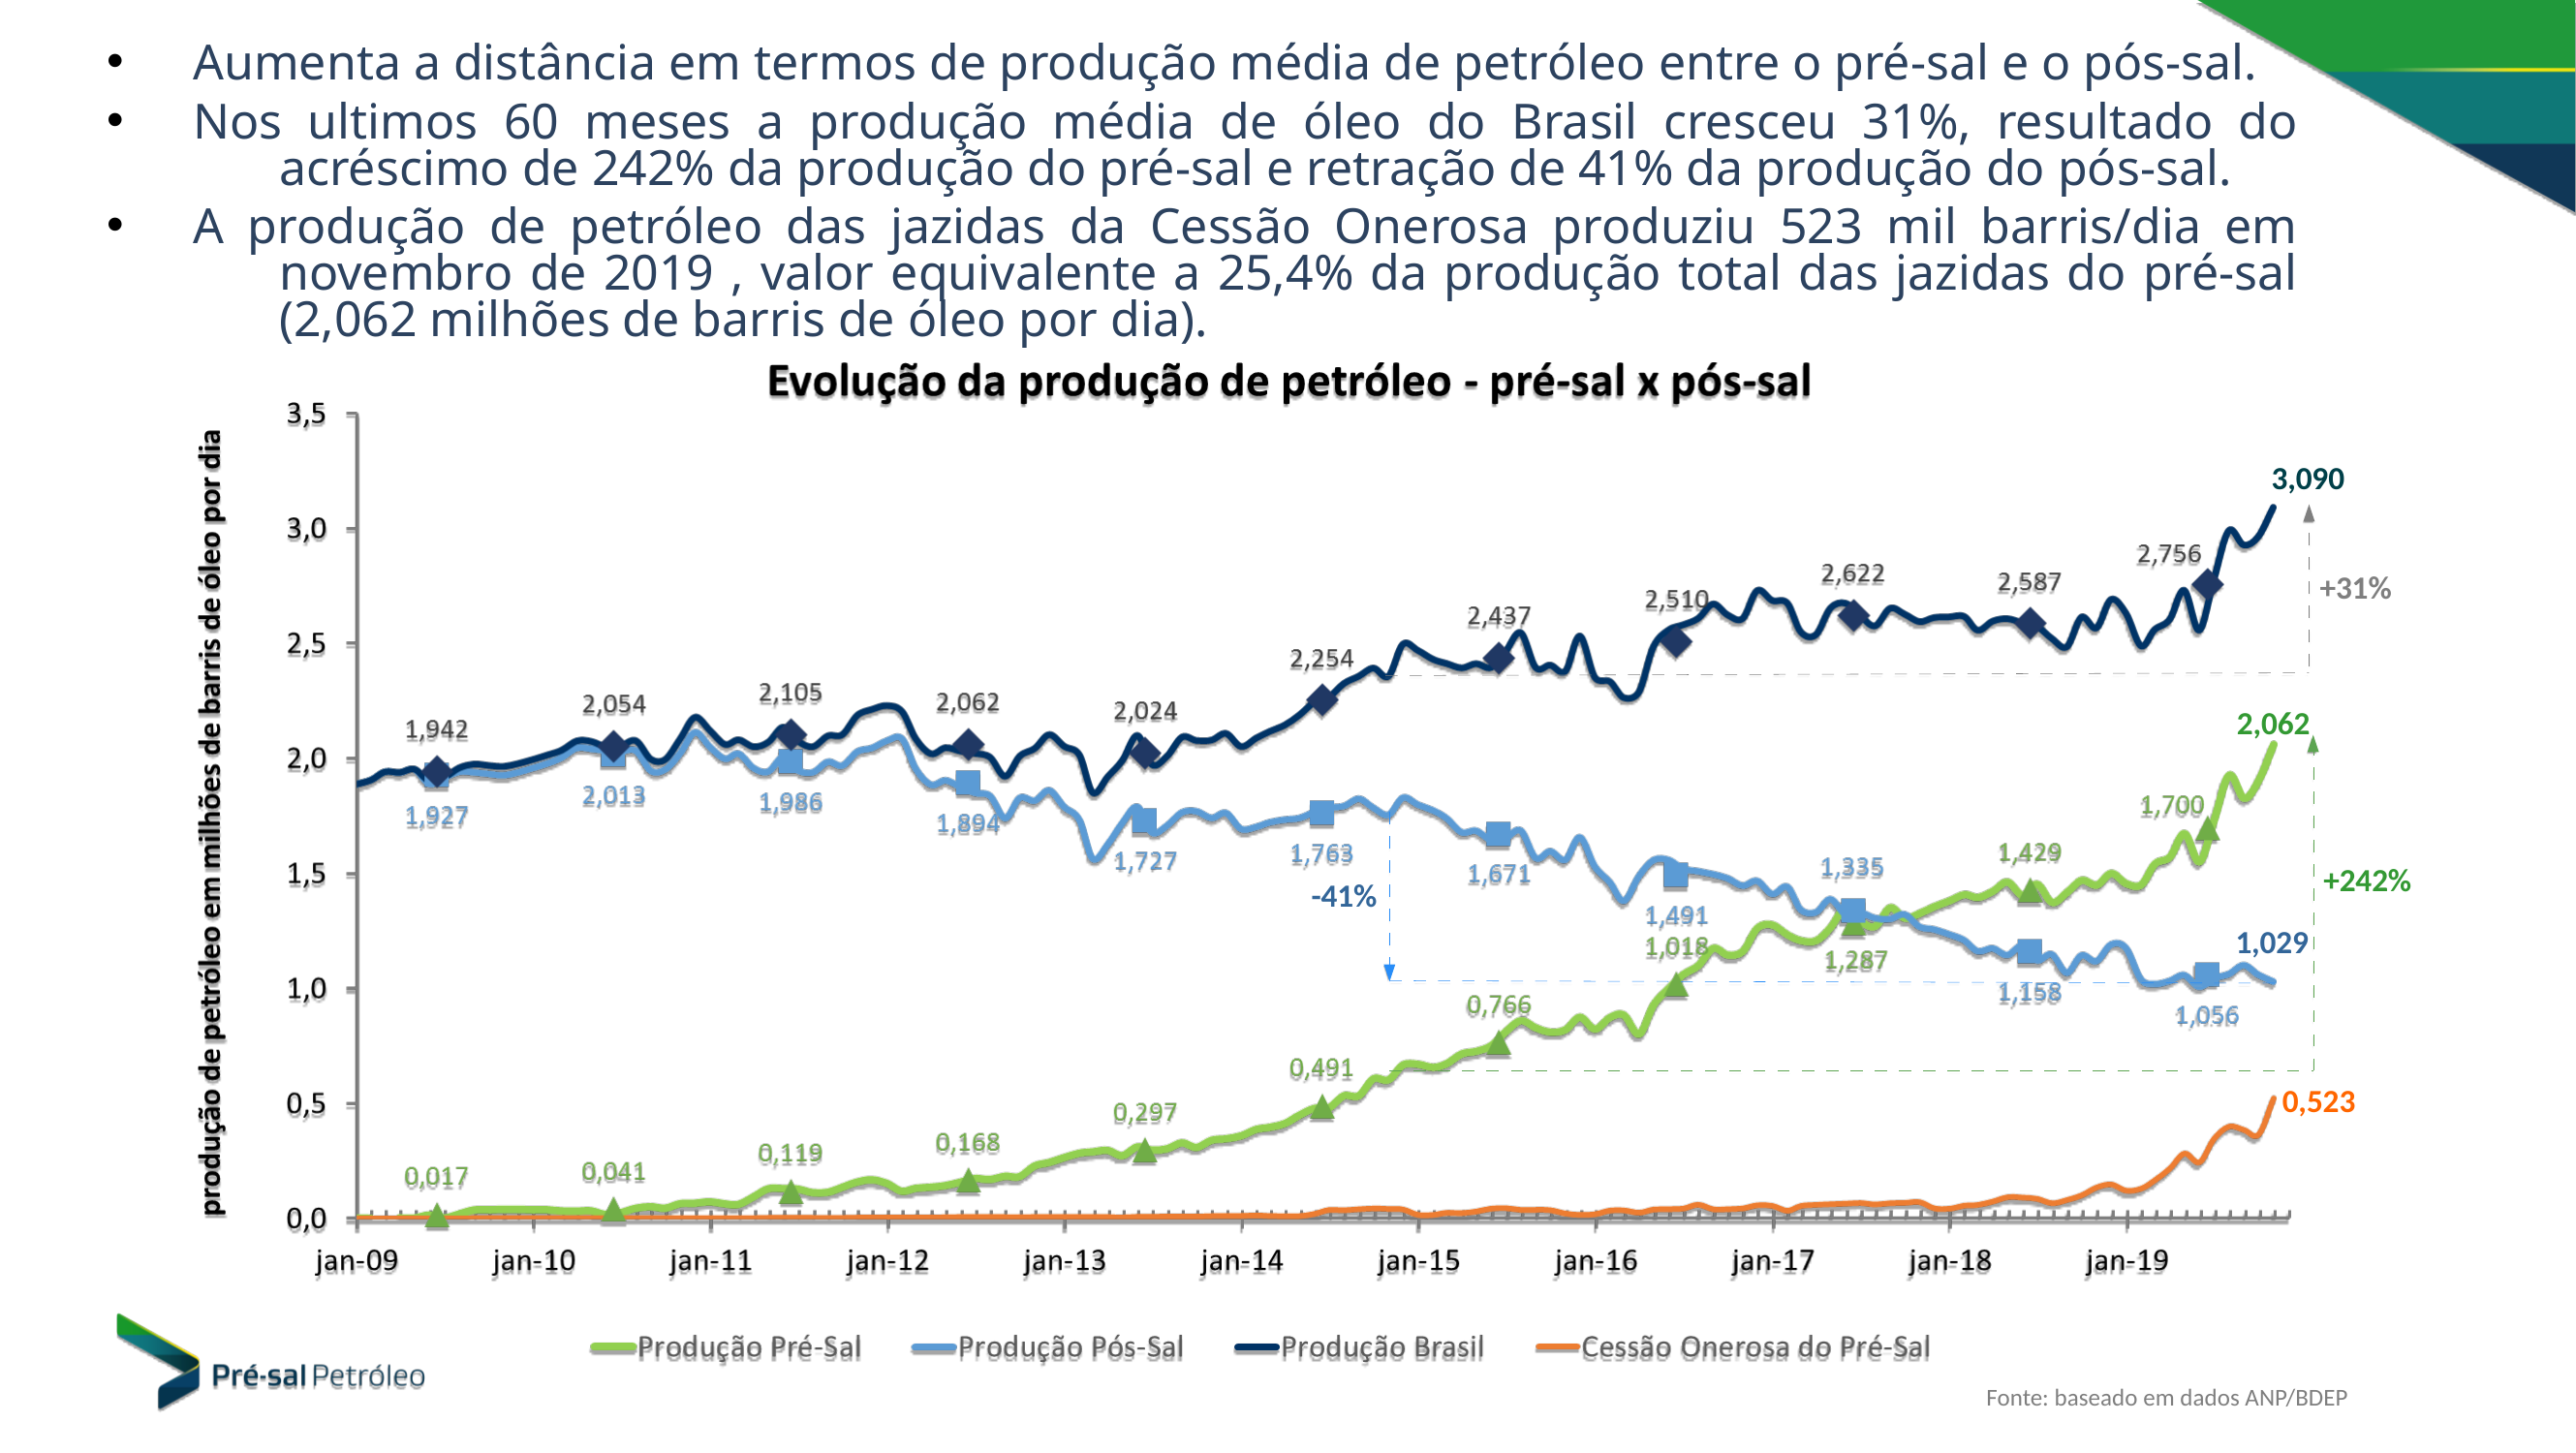

Aumenta a distância em termos de produção média de petróleo entre o pré-sal e o pós-sal.
Nos ultimos 60 meses a produção média de óleo do Brasil cresceu 31%, resultado do acréscimo de 242% da produção do pré-sal e retração de 41% da produção do pós-sal.
A produção de petróleo das jazidas da Cessão Onerosa produziu 523 mil barris/dia em novembro de 2019 , valor equivalente a 25,4% da produção total das jazidas do pré-sal (2,062 milhões de barris de óleo por dia).
3,090
+31%
2,062
+242%
-41%
1,029
0,523
Fonte: baseado em dados ANP/BDEP